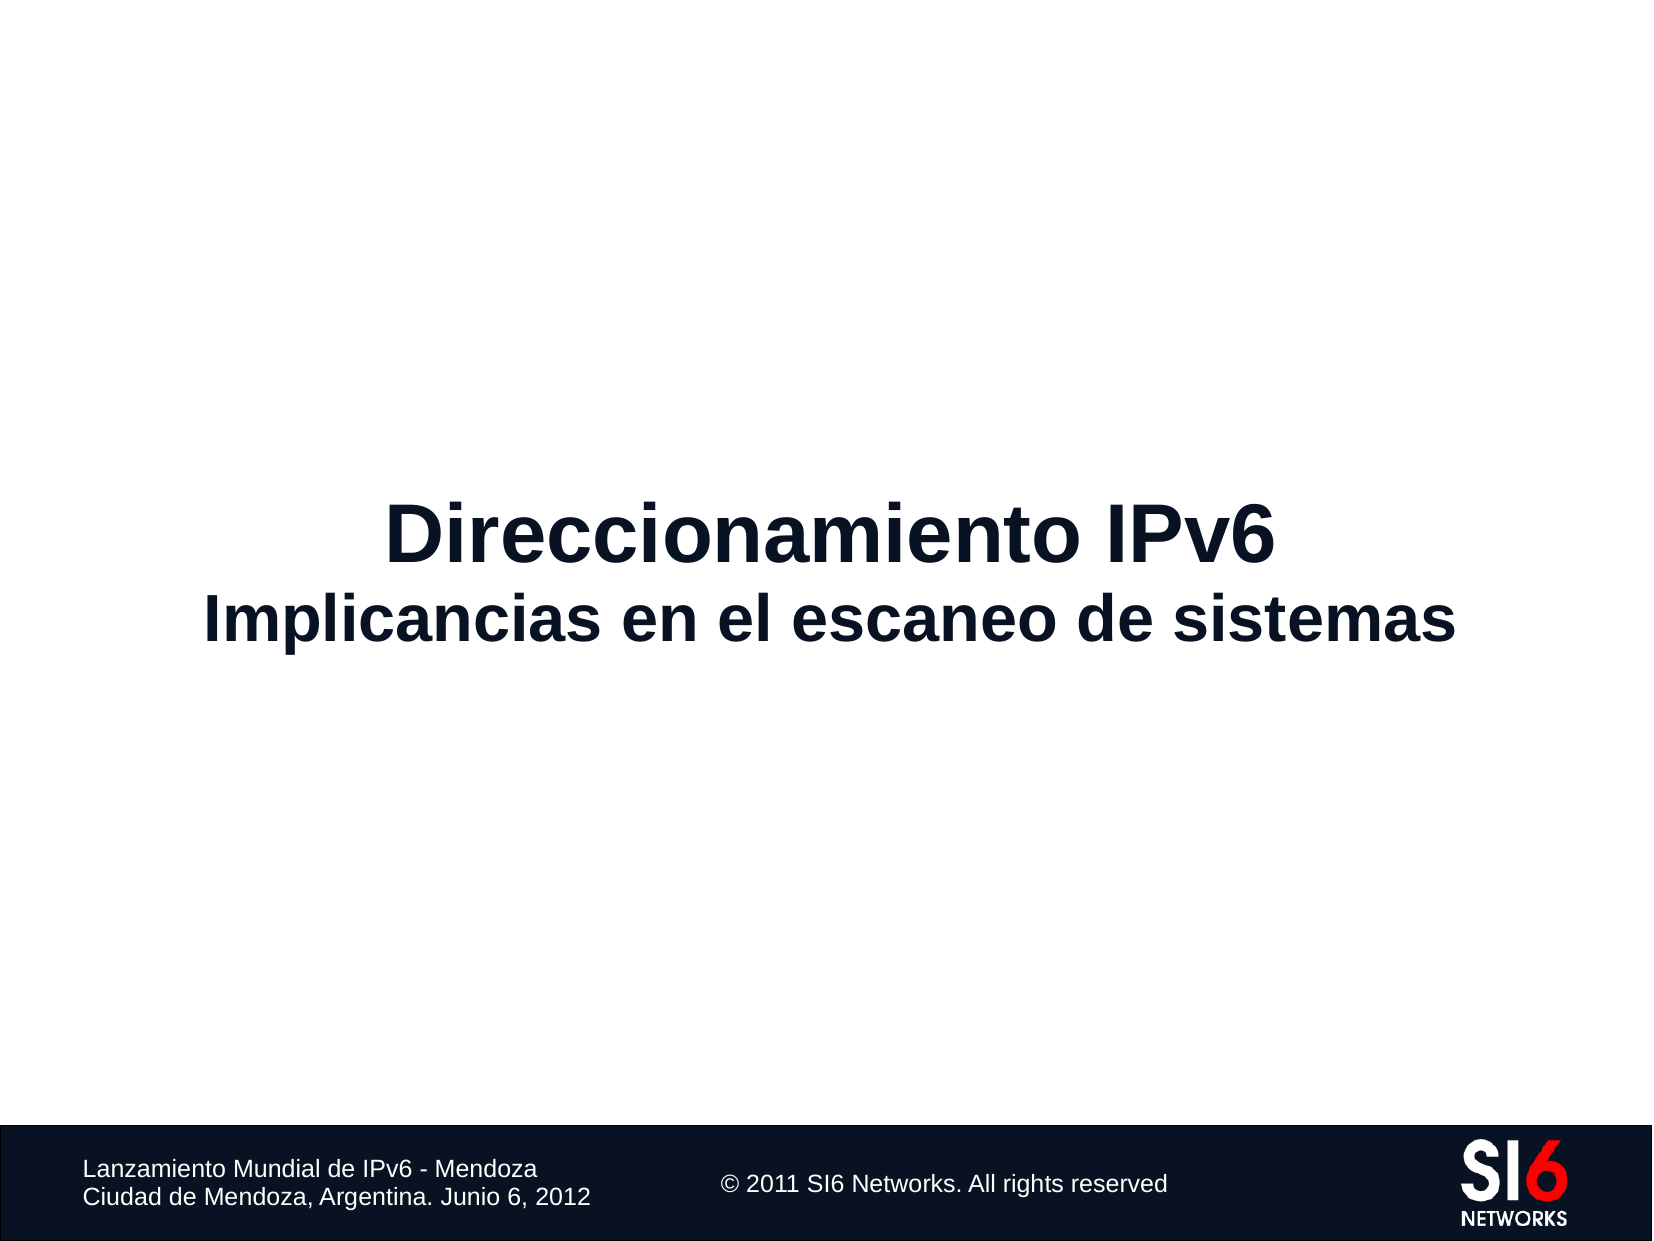

# Direccionamiento IPv6 Implicancias en el escaneo de sistemas
Congreso de Seguridad en Computo 2011
12